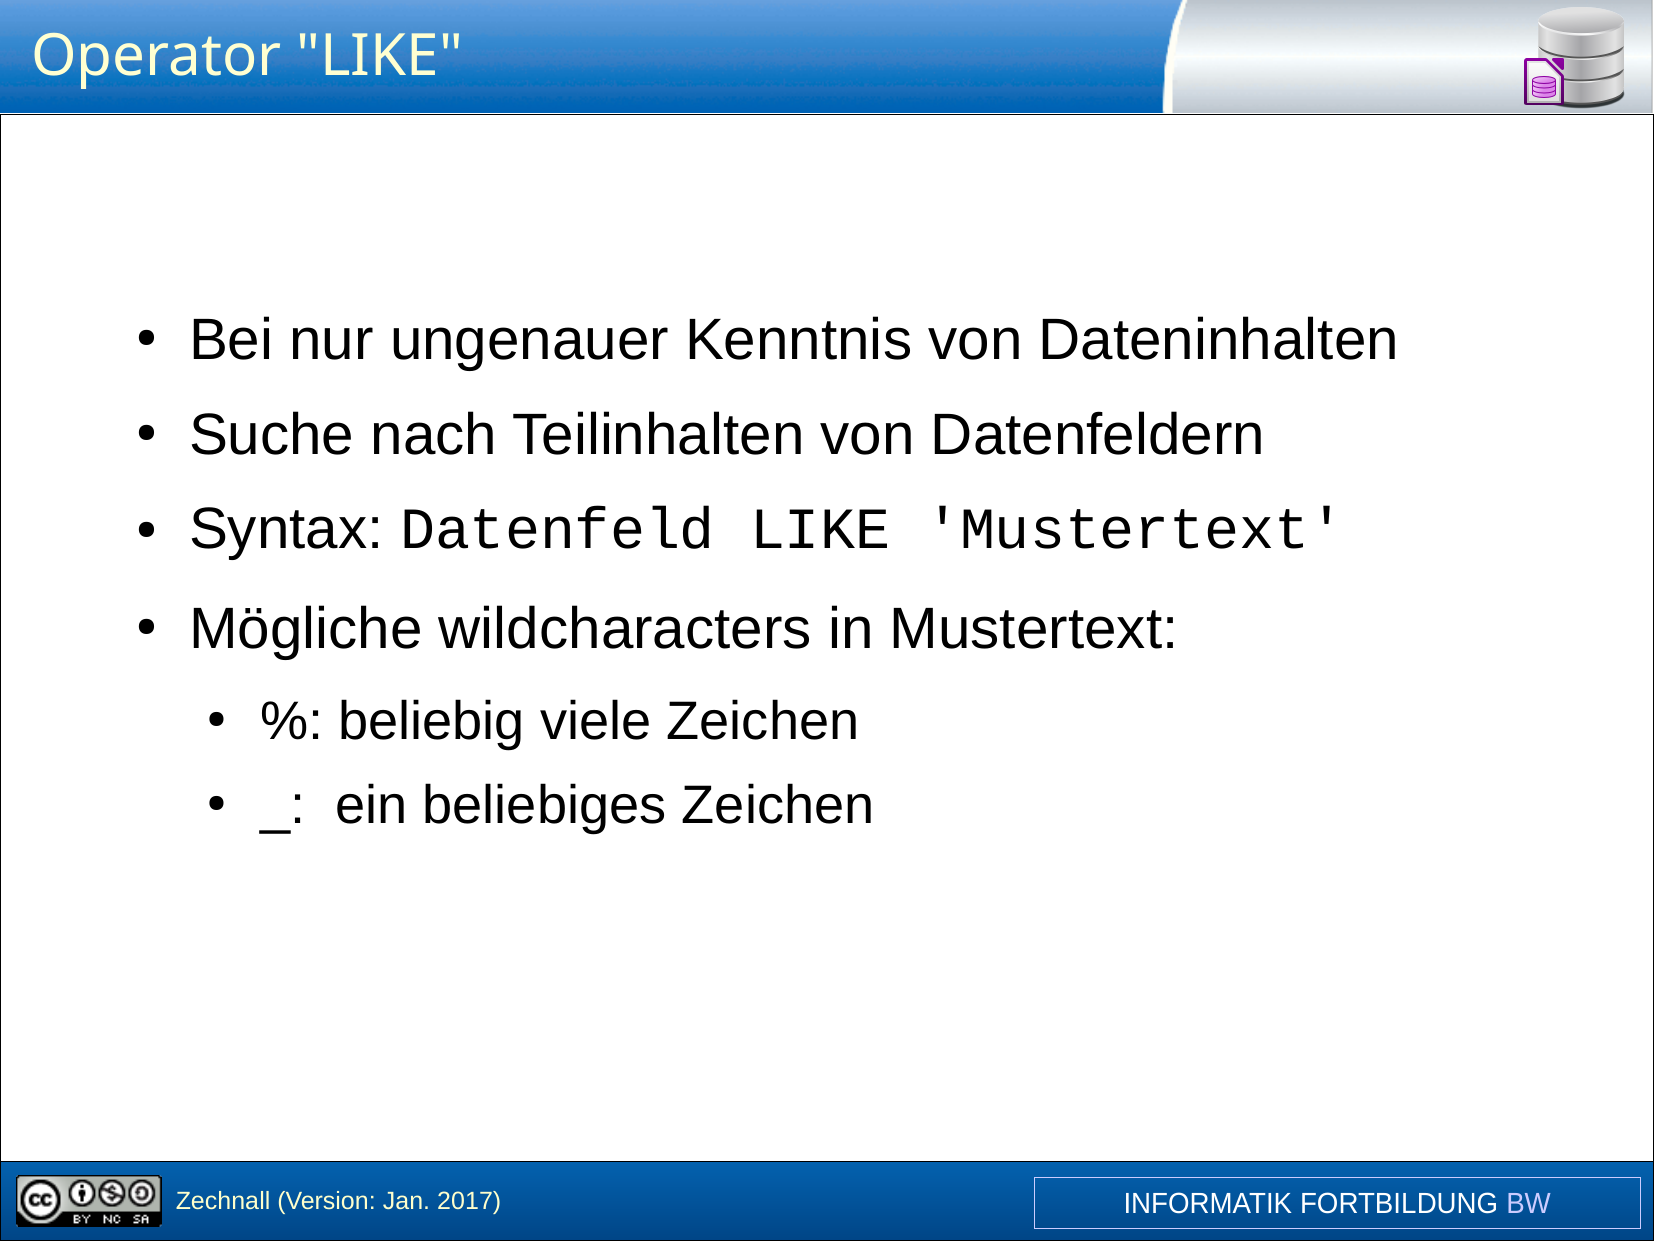

# Operator "LIKE"
Bei nur ungenauer Kenntnis von Dateninhalten
Suche nach Teilinhalten von Datenfeldern
Syntax: Datenfeld LIKE 'Mustertext'
Mögliche wildcharacters in Mustertext:
%: beliebig viele Zeichen
_: ein beliebiges Zeichen